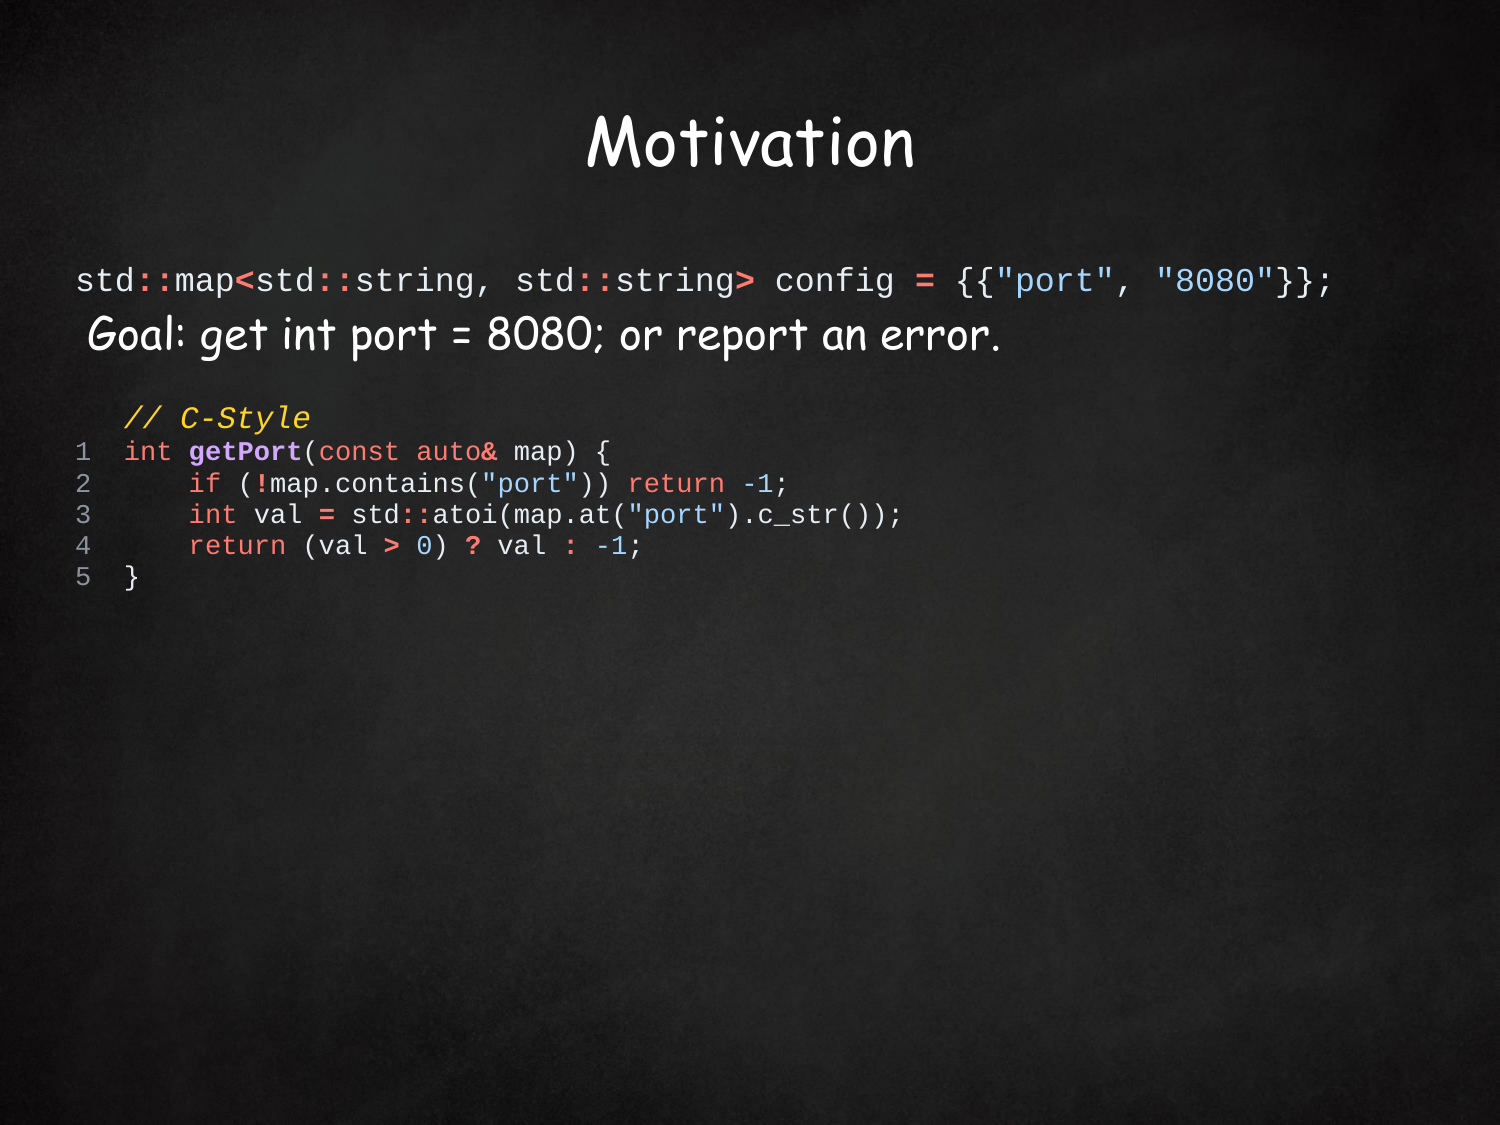

# Motivation
std::map<std::string, std::string> config = {{"port", "8080"}};
 Goal: get int port = 8080; or report an error.
 // C-Style
1 int getPort(const auto& map) {
2 if (!map.contains("port")) return -1;
3 int val = std::atoi(map.at("port").c_str());
4 return (val > 0) ? val : -1;
5 }